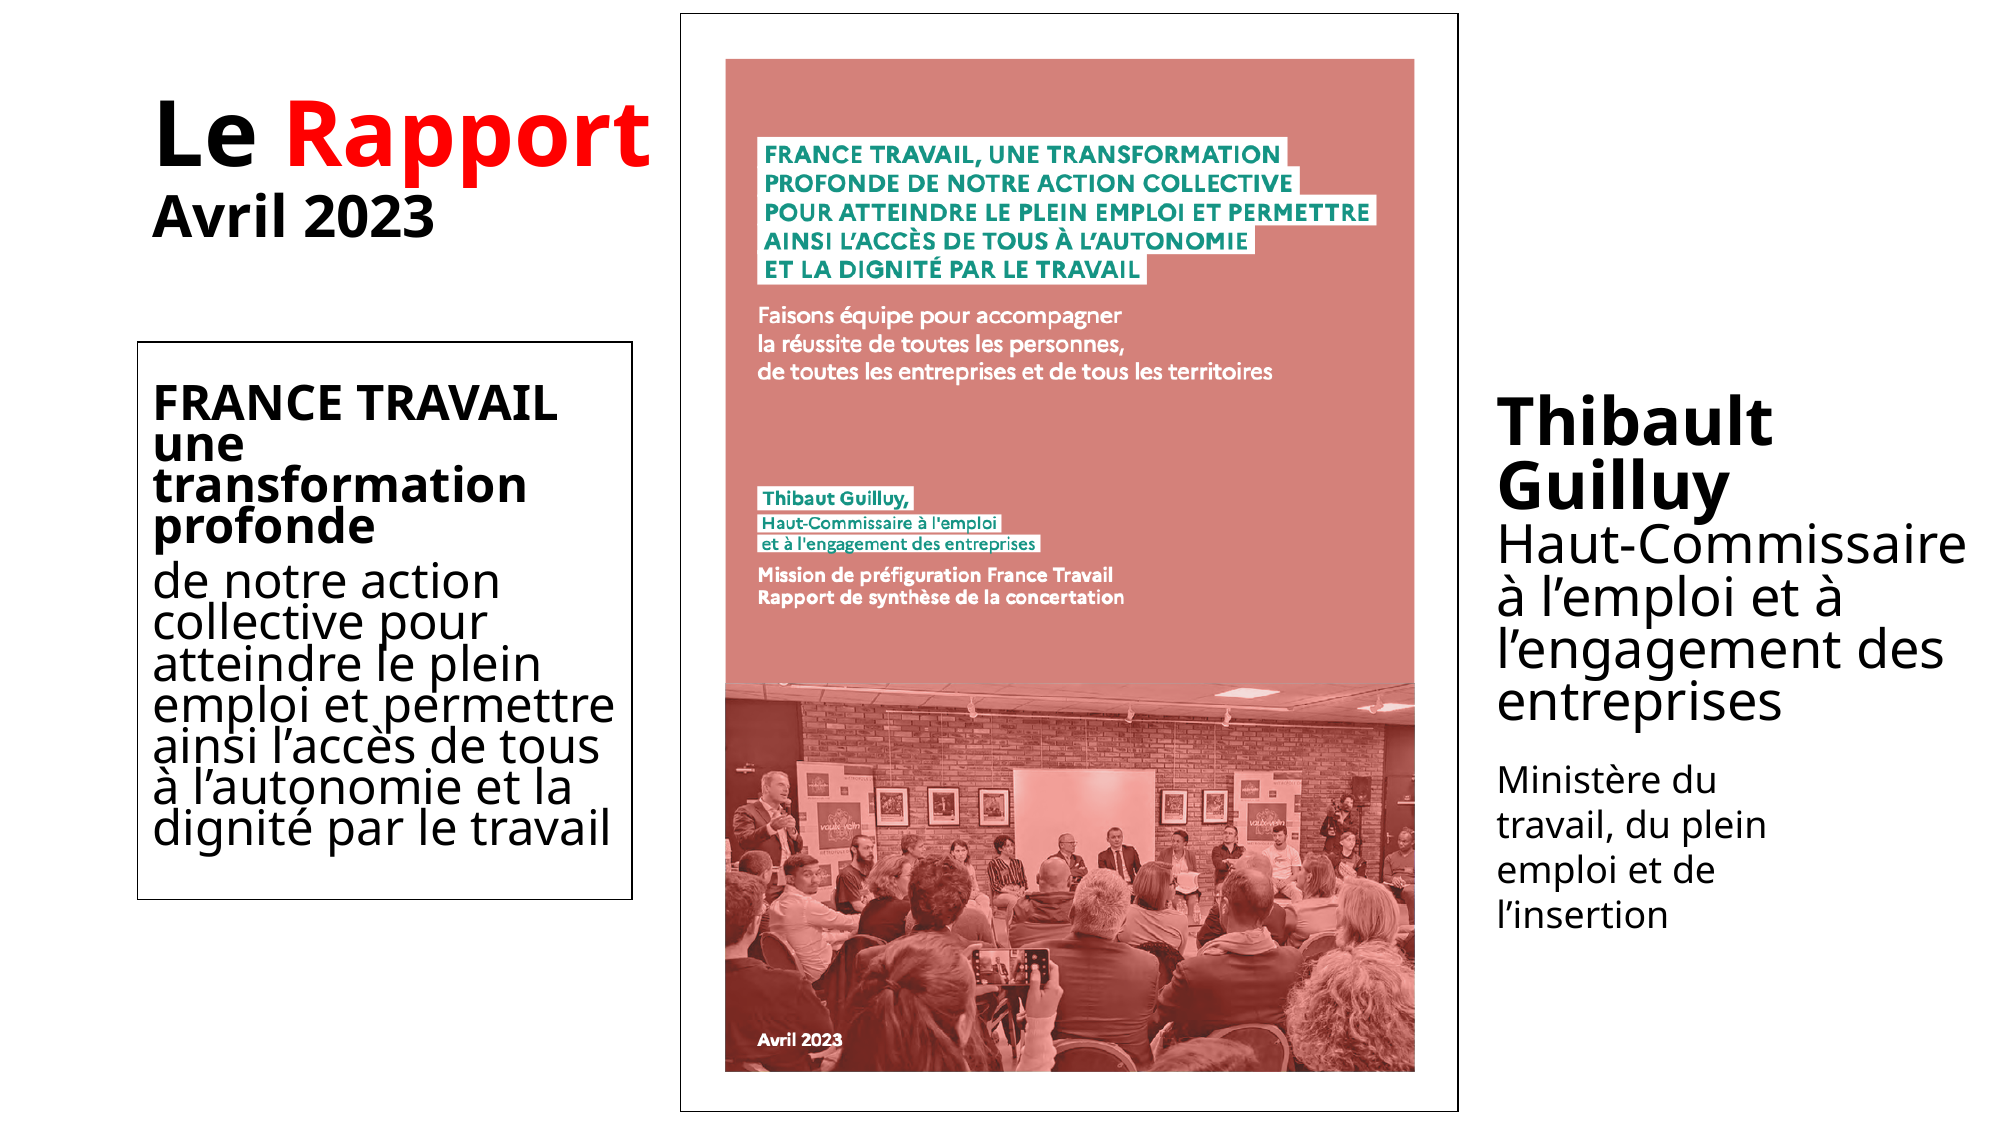

# Le Rapport Avril 2023
FRANCE TRAVAIL
une transformation profonde
de notre action collective pour atteindre le plein emploi et permettre ainsi l’accès de tous à l’autonomie et la dignité par le travail
Thibault Guilluy
Haut-Commissaire à l’emploi et à l’engagement des entreprises
Ministère du travail, du plein emploi et de l’insertion